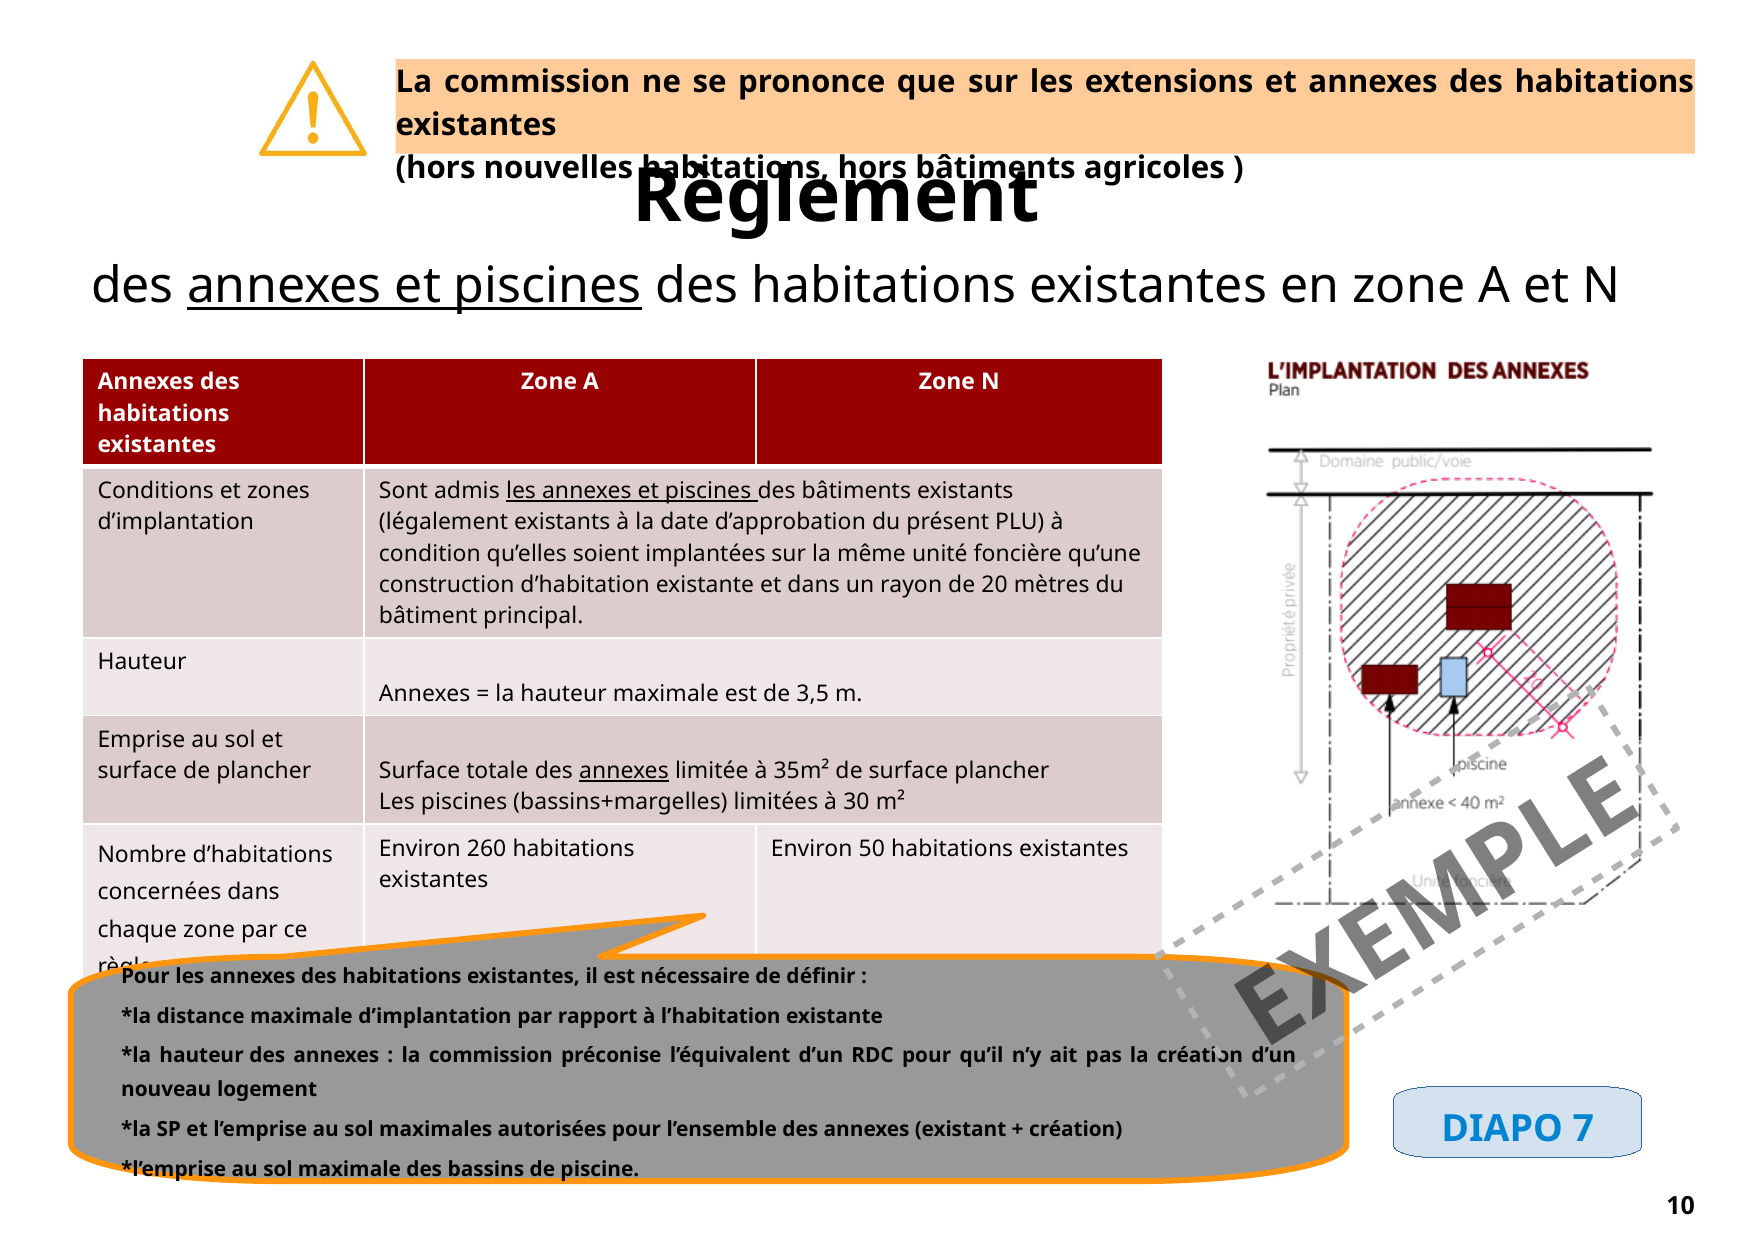

La commission ne se prononce que sur les extensions et annexes des habitations existantes
(hors nouvelles habitations, hors bâtiments agricoles )
# Règlement des annexes et piscines des habitations existantes en zone A et N
| Annexes des habitations existantes | Zone A | Zone N |
| --- | --- | --- |
| Conditions et zones d’implantation | Sont admis les annexes et piscines des bâtiments existants (légalement existants à la date d’approbation du présent PLU) à condition qu’elles soient implantées sur la même unité foncière qu’une construction d’habitation existante et dans un rayon de 20 mètres du bâtiment principal. | |
| Hauteur | Annexes = la hauteur maximale est de 3,5 m. | |
| Emprise au sol et surface de plancher | Surface totale des annexes limitée à 35m² de surface plancher Les piscines (bassins+margelles) limitées à 30 m² | |
| Nombre d’habitations concernées dans chaque zone par ce règlement | Environ 260 habitations existantes | Environ 50 habitations existantes |
 EXEMPLE
Pour les annexes des habitations existantes, il est nécessaire de définir :
*la distance maximale d’implantation par rapport à l’habitation existante
*la hauteur des annexes : la commission préconise l’équivalent d’un RDC pour qu’il n’y ait pas la création d’un nouveau logement
*la SP et l’emprise au sol maximales autorisées pour l’ensemble des annexes (existant + création)
*l’emprise au sol maximale des bassins de piscine.
DIAPO 7